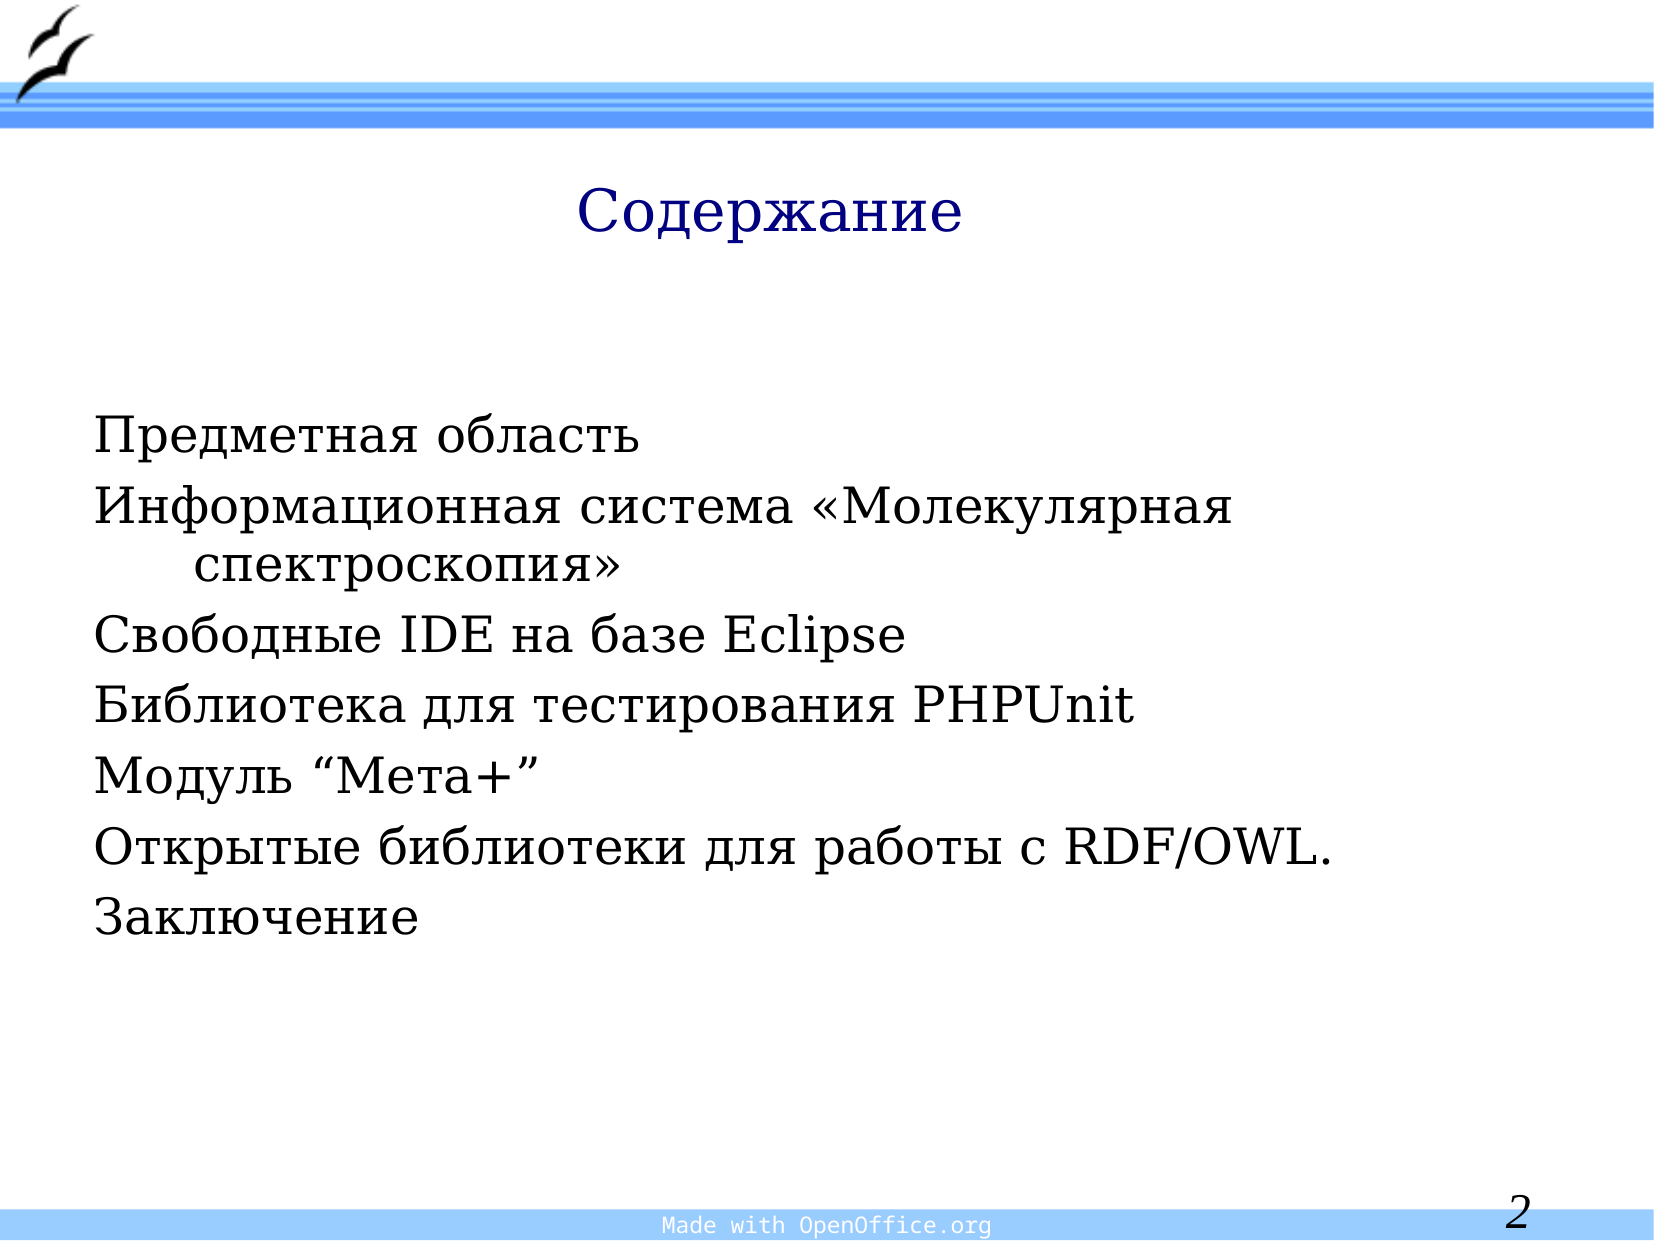

Содержание
# Предметная область
Информационная система «Молекулярная спектроскопия»
Свободные IDE на базе Eclipse
Библиотека для тестирования PHPUnit
Модуль “Мета+”
Открытые библиотеки для работы с RDF/OWL.
Заключение